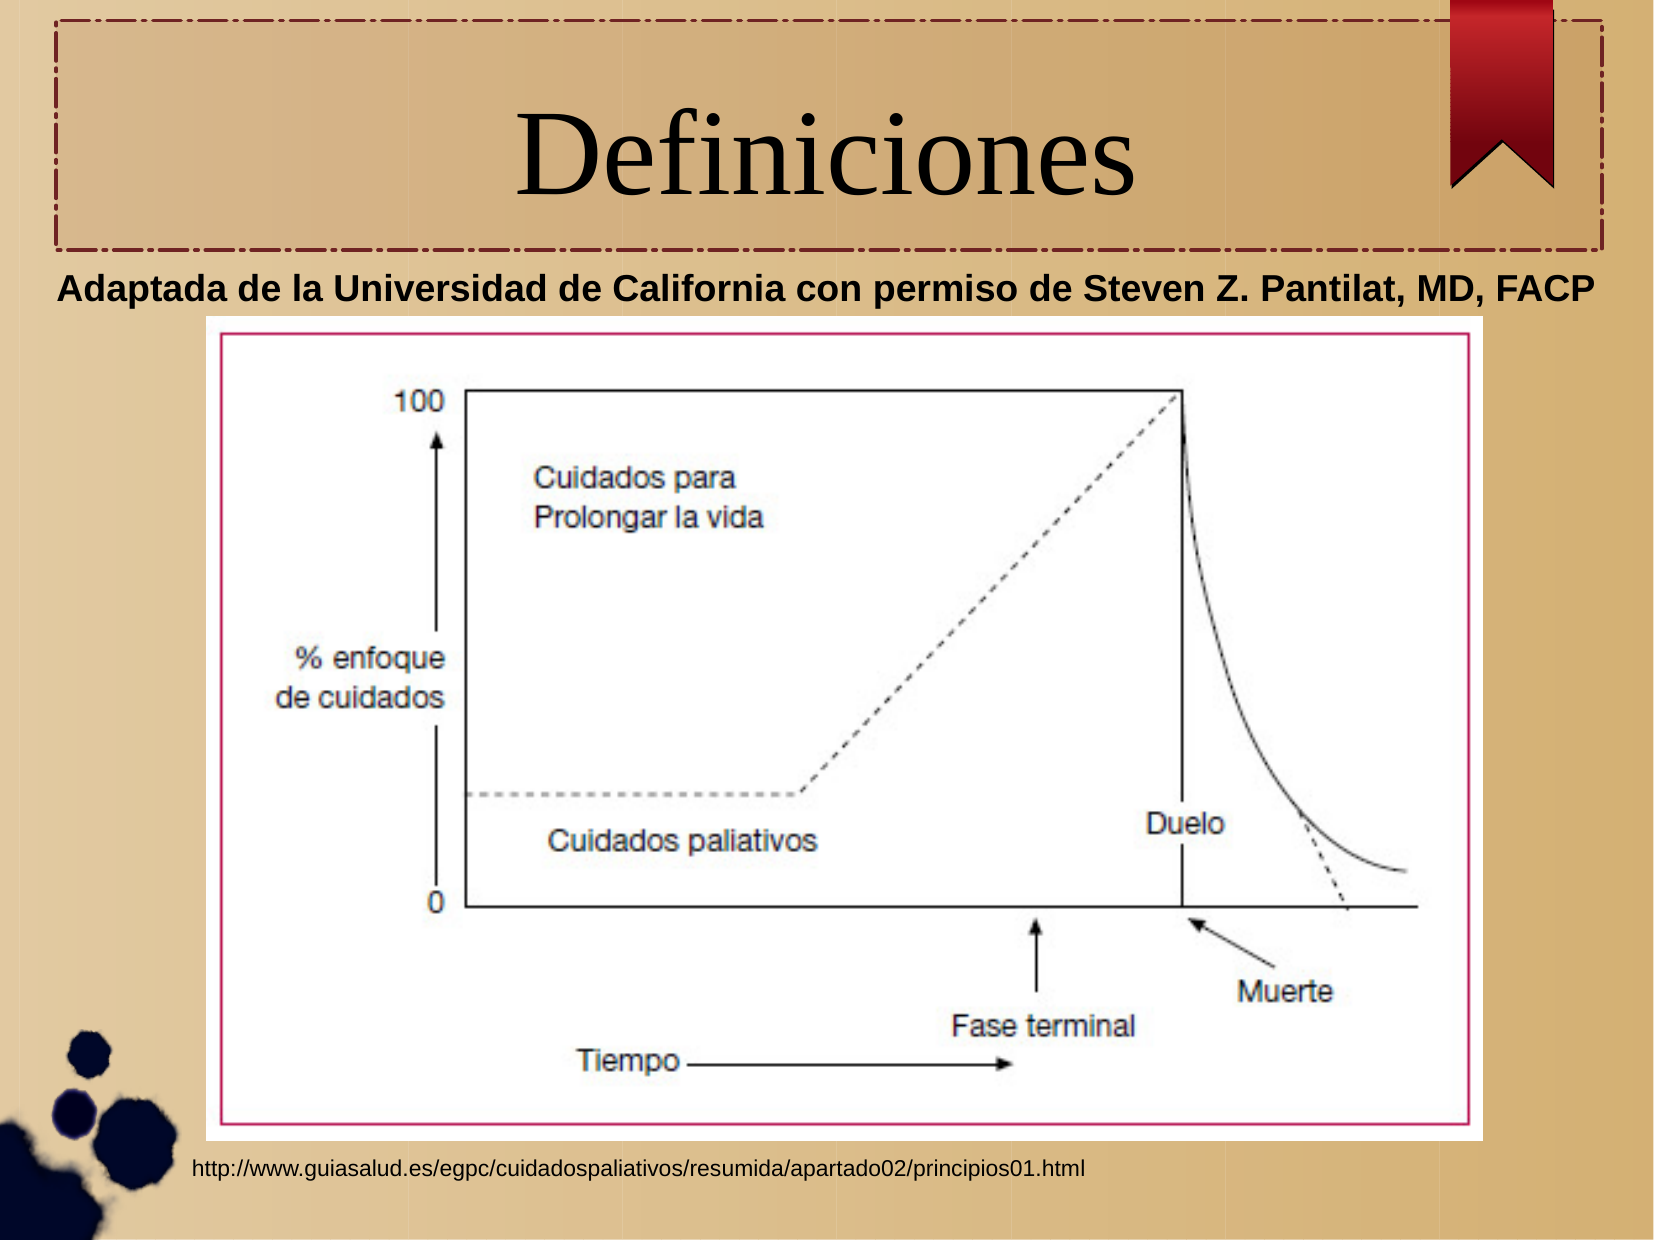

# Definiciones
Adaptada de la Universidad de California con permiso de Steven Z. Pantilat, MD, FACP
http://www.guiasalud.es/egpc/cuidadospaliativos/resumida/apartado02/principios01.html